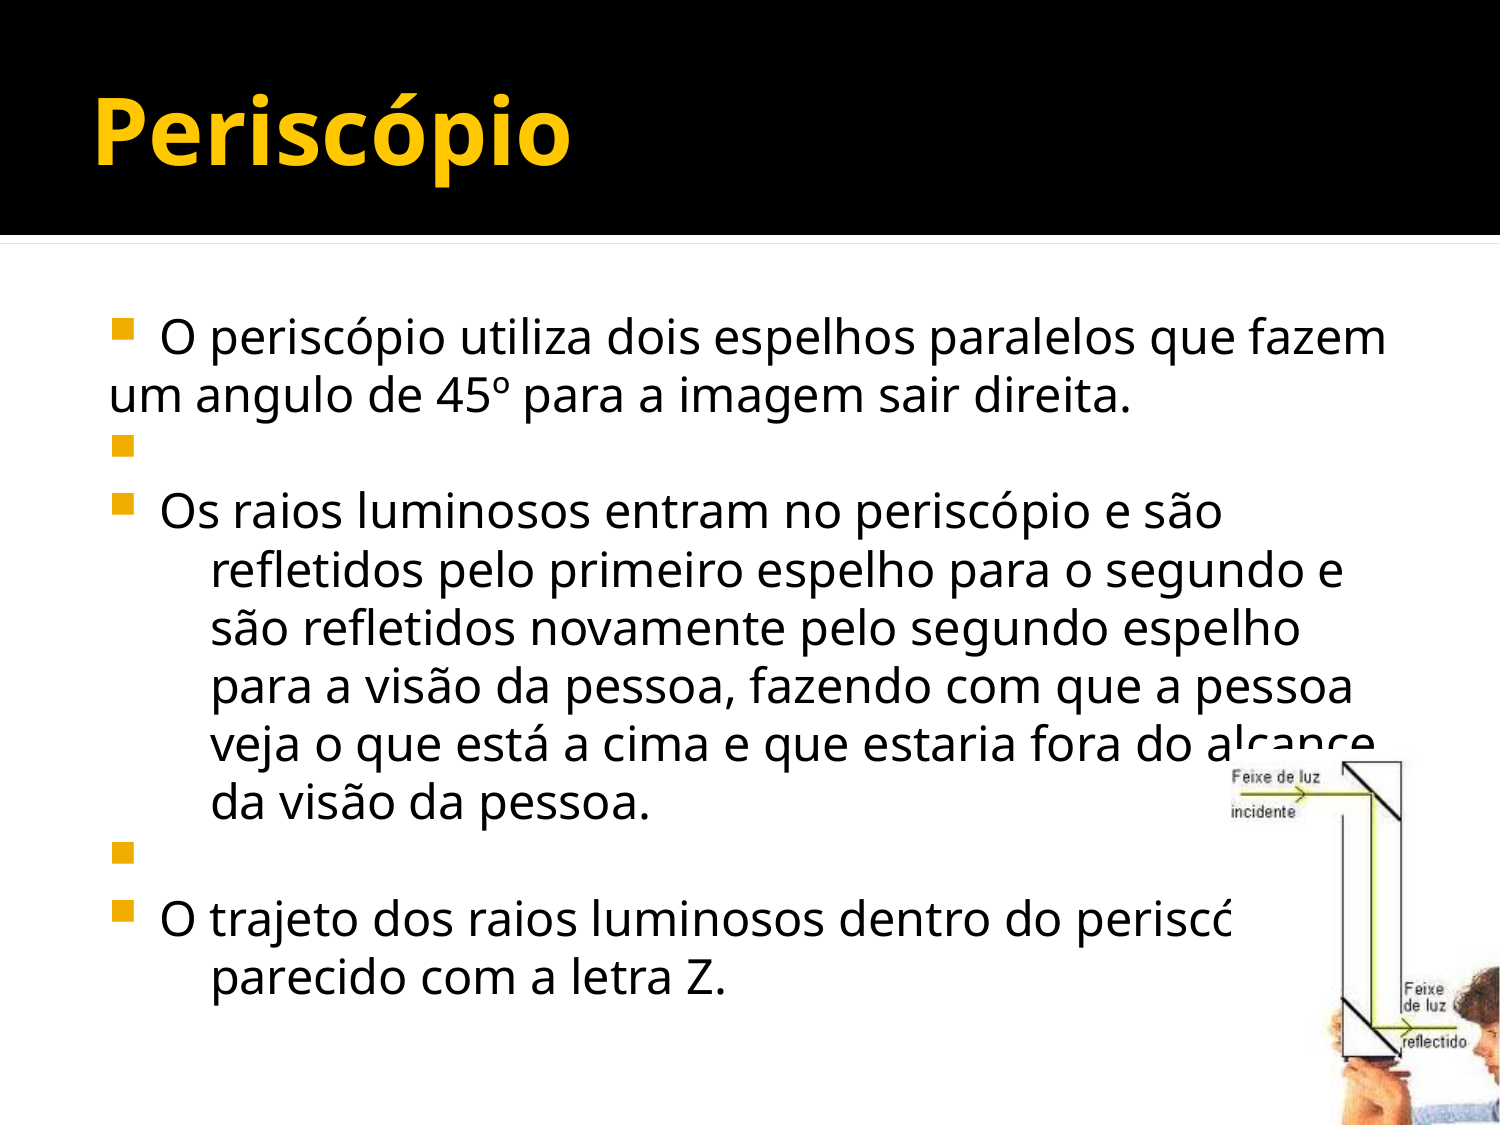

# Periscópio
O periscópio utiliza dois espelhos paralelos que fazem
um angulo de 45º para a imagem sair direita.
Os raios luminosos entram no periscópio e são refletidos pelo primeiro espelho para o segundo e são refletidos novamente pelo segundo espelho para a visão da pessoa, fazendo com que a pessoa veja o que está a cima e que estaria fora do alcance da visão da pessoa.
O trajeto dos raios luminosos dentro do periscópio é parecido com a letra Z.